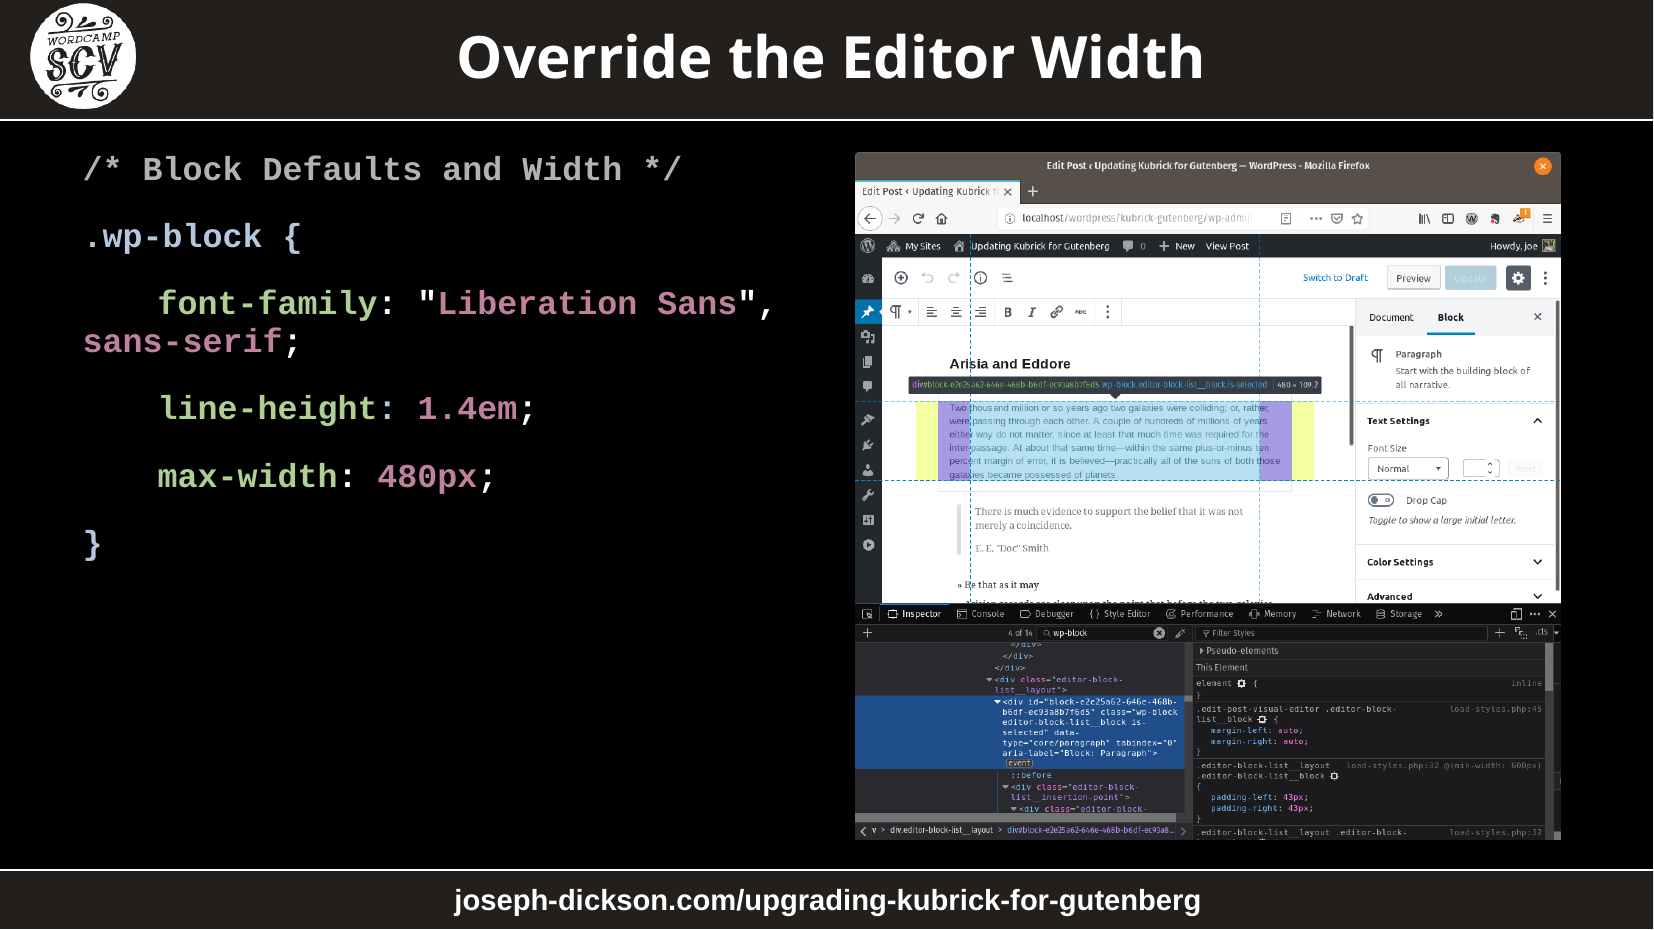

# Override the Editor Width
/* Block Defaults and Width */
.wp-block {
 	font-family: "Liberation Sans", sans-serif;
 	line-height: 1.4em;
	max-width: 480px;
}